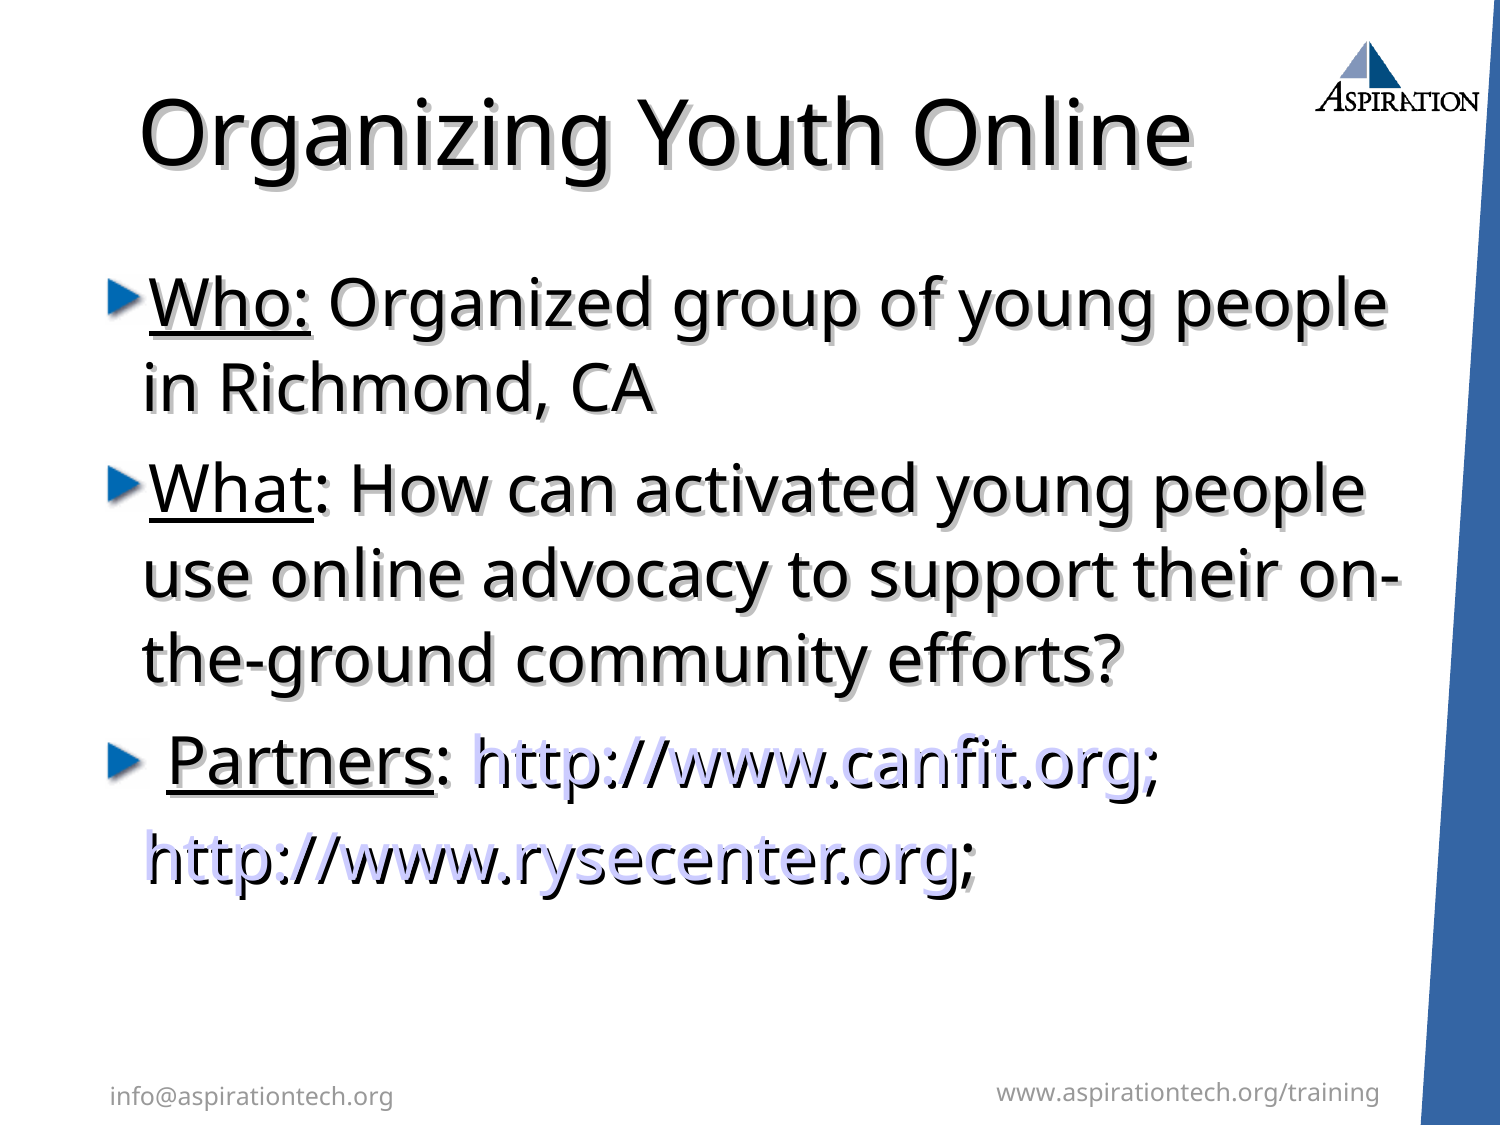

# Organizing Youth Online
Who: Organized group of young people in Richmond, CA
What: How can activated young people use online advocacy to support their on-the-ground community efforts?
 Partners: http://www.canfit.org; http://www.rysecenter.org;